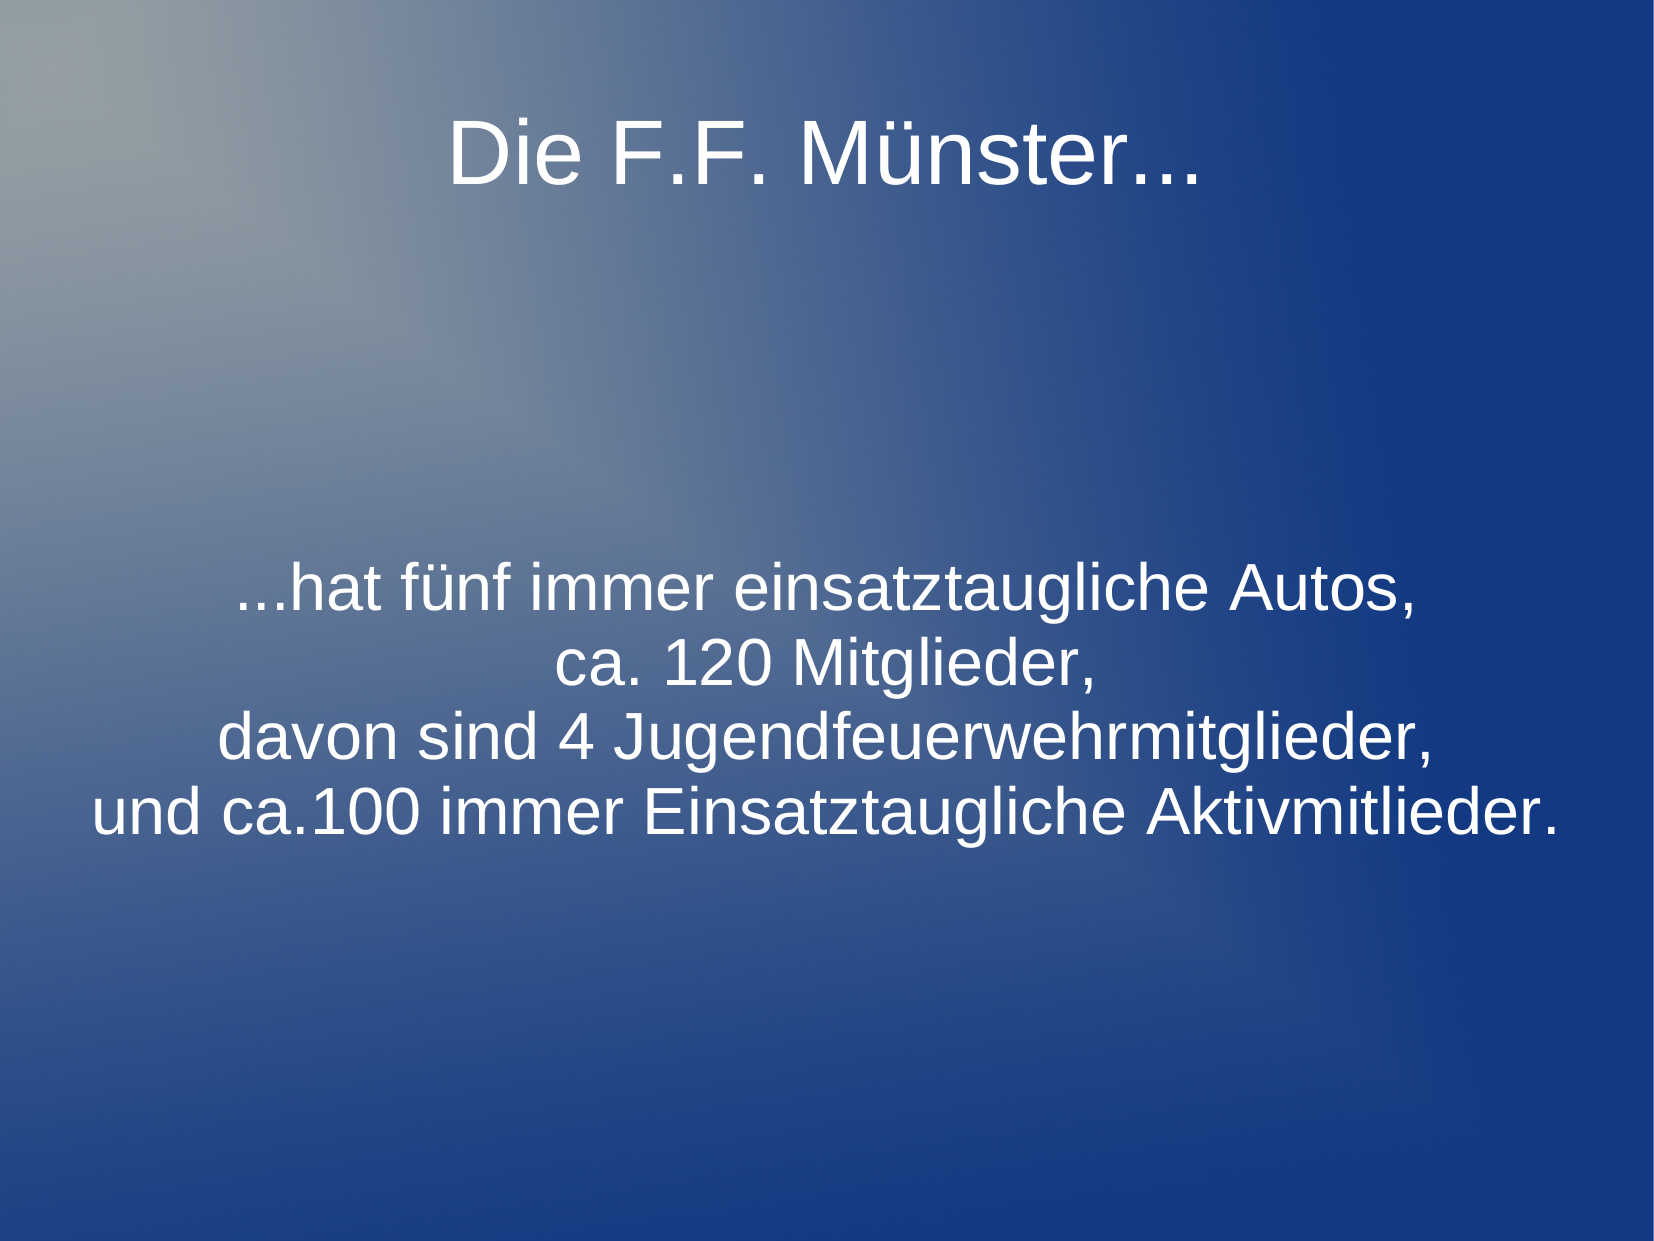

# Die F.F. Münster...
...hat fünf immer einsatztaugliche Autos,
ca. 120 Mitglieder,
davon sind 4 Jugendfeuerwehrmitglieder,
und ca.100 immer Einsatztaugliche Aktivmitlieder.